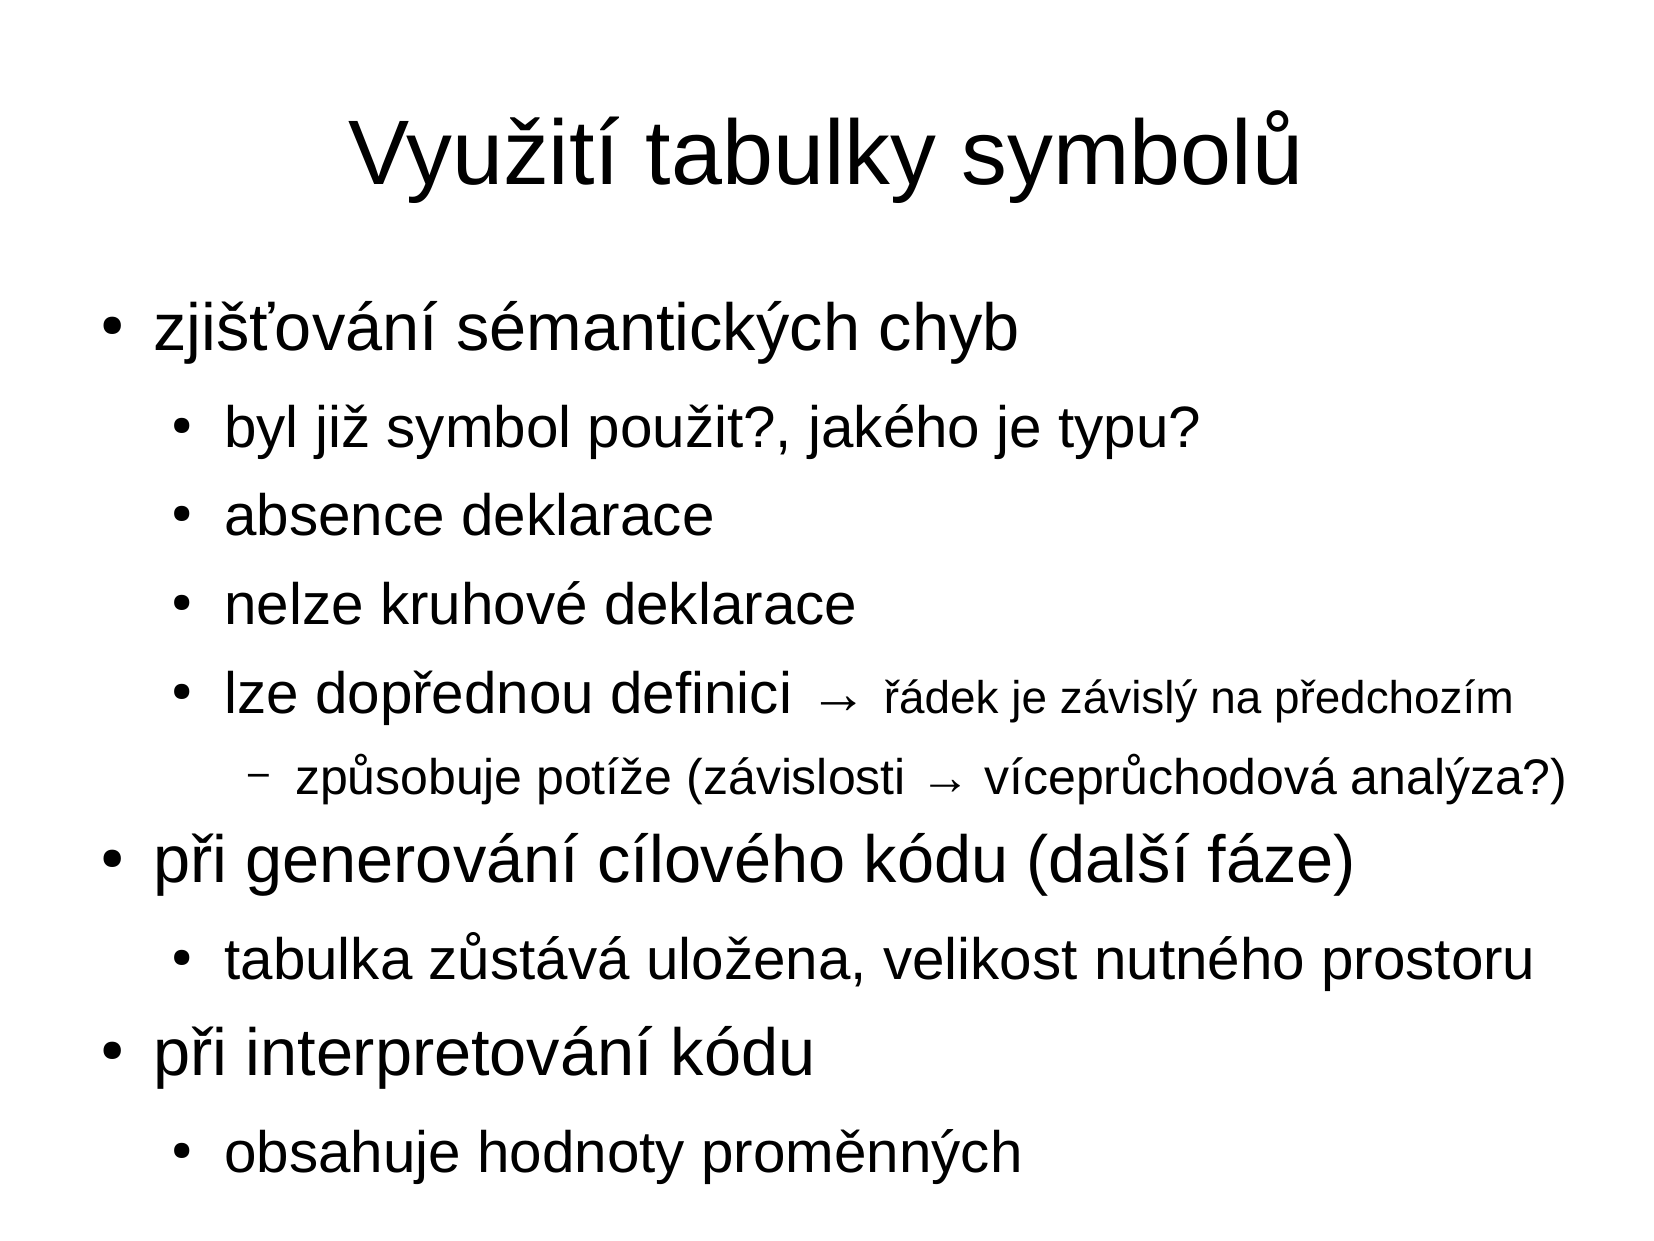

# Využití tabulky symbolů
zjišťování sémantických chyb
byl již symbol použit?, jakého je typu?
absence deklarace
nelze kruhové deklarace
lze dopřednou definici → řádek je závislý na předchozím
způsobuje potíže (závislosti → víceprůchodová analýza?)
při generování cílového kódu (další fáze)
tabulka zůstává uložena, velikost nutného prostoru
při interpretování kódu
obsahuje hodnoty proměnných